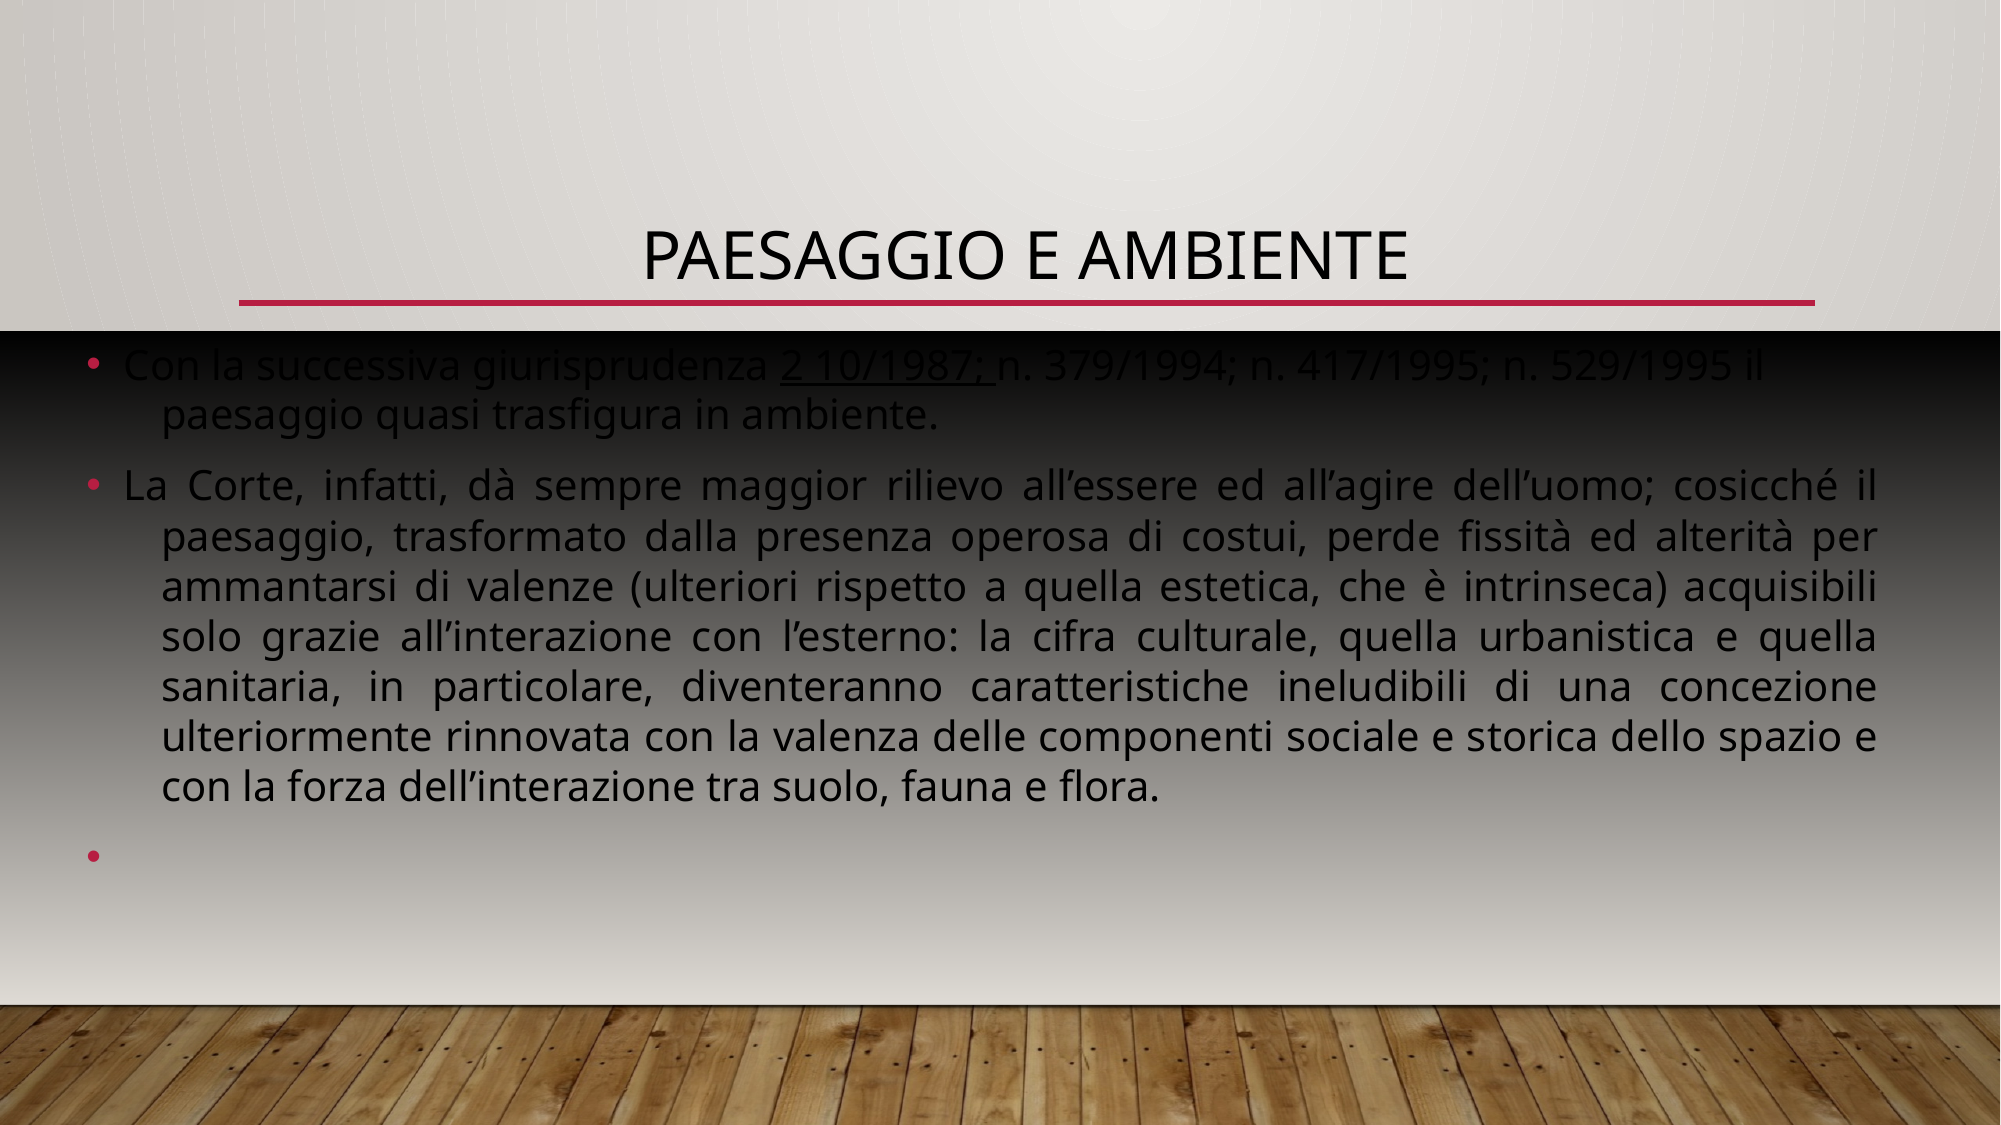

# Paesaggio e ambiente
Con la successiva giurisprudenza 2 10/1987; n. 379/1994; n. 417/1995; n. 529/1995 il paesaggio quasi trasfigura in ambiente.
La Corte, infatti, dà sempre maggior rilievo all’essere ed all’agire dell’uomo; cosicché il paesaggio, trasformato dalla presenza operosa di costui, perde fissità ed alterità per ammantarsi di valenze (ulteriori rispetto a quella estetica, che è intrinseca) acquisibili solo grazie all’interazione con l’esterno: la cifra culturale, quella urbanistica e quella sanitaria, in particolare, diventeranno caratteristiche ineludibili di una concezione ulteriormente rinnovata con la valenza delle componenti sociale e storica dello spazio e con la forza dell’interazione tra suolo, fauna e flora.